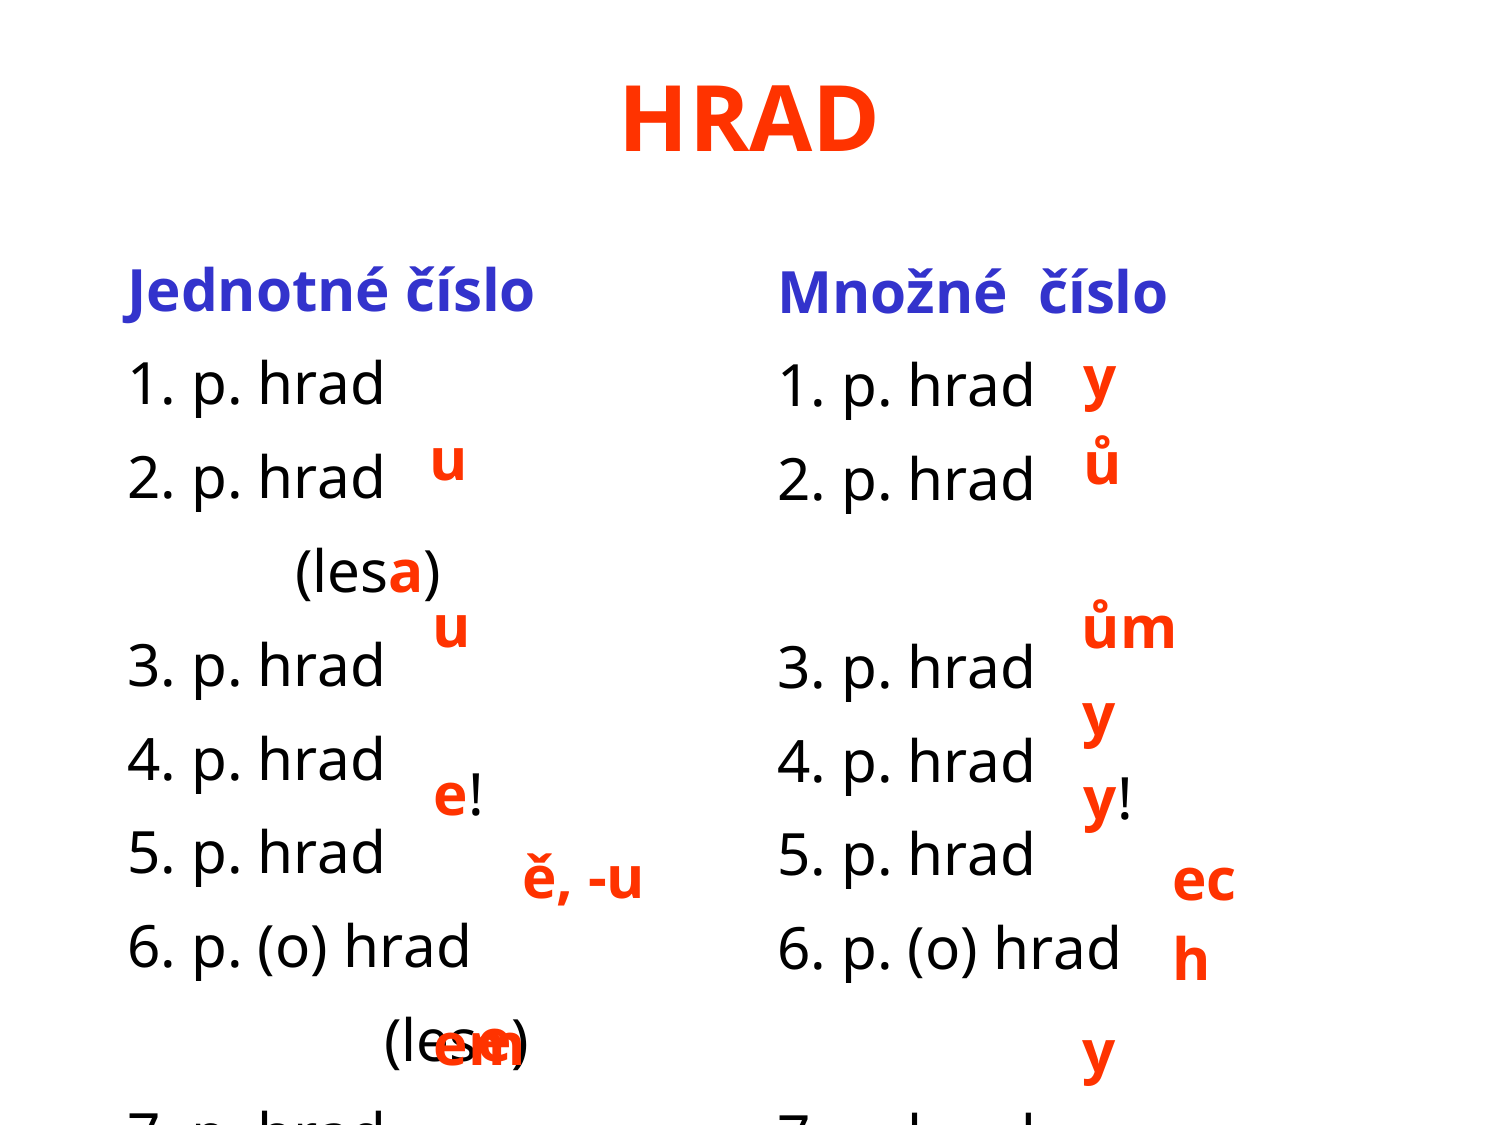

# HRAD
Jednotné číslo
1. p. hrad
2. p. hrad
 (lesa)
3. p. hrad
4. p. hrad
5. p. hrad
6. p. (o) hrad
		 (lese)
7. p. hrad
Množné číslo
1. p. hrad
2. p. hrad
3. p. hrad
4. p. hrad
5. p. hrad
6. p. (o) hrad
7. p. hrad
y
u
ů
u
ům
y
e!
y!
ě, -u
ech
em
y